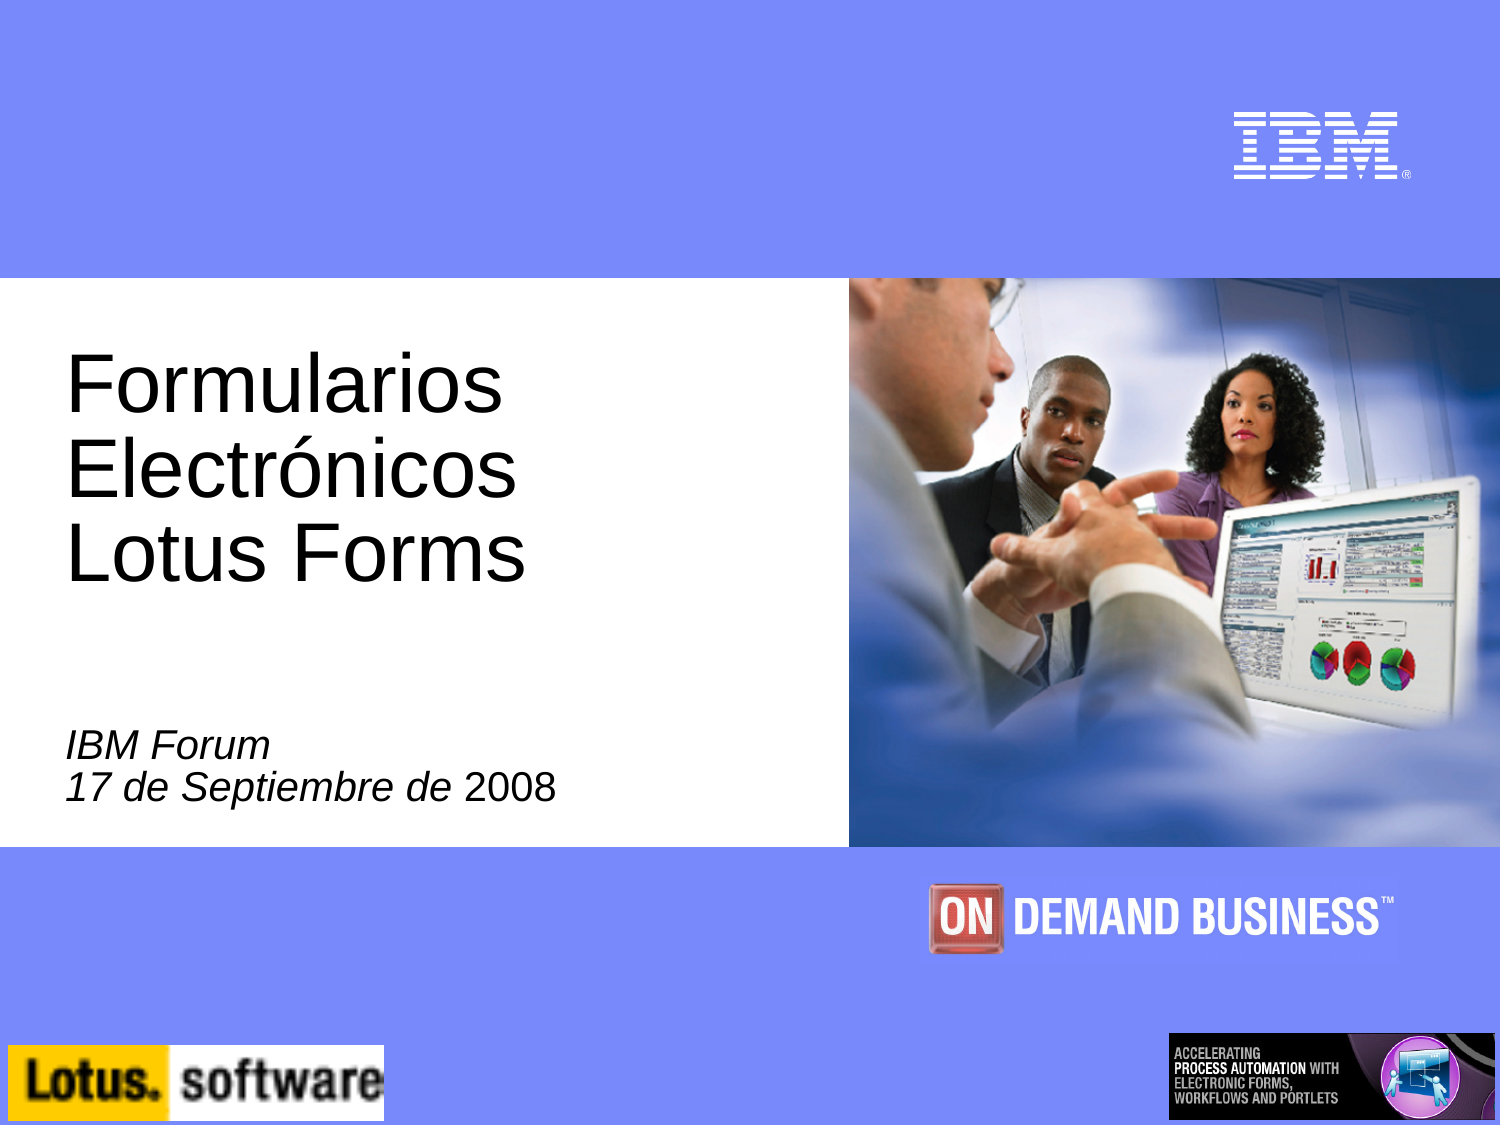

# Formularios Electrónicos Lotus Forms IBM Forum 17 de Septiembre de 2008